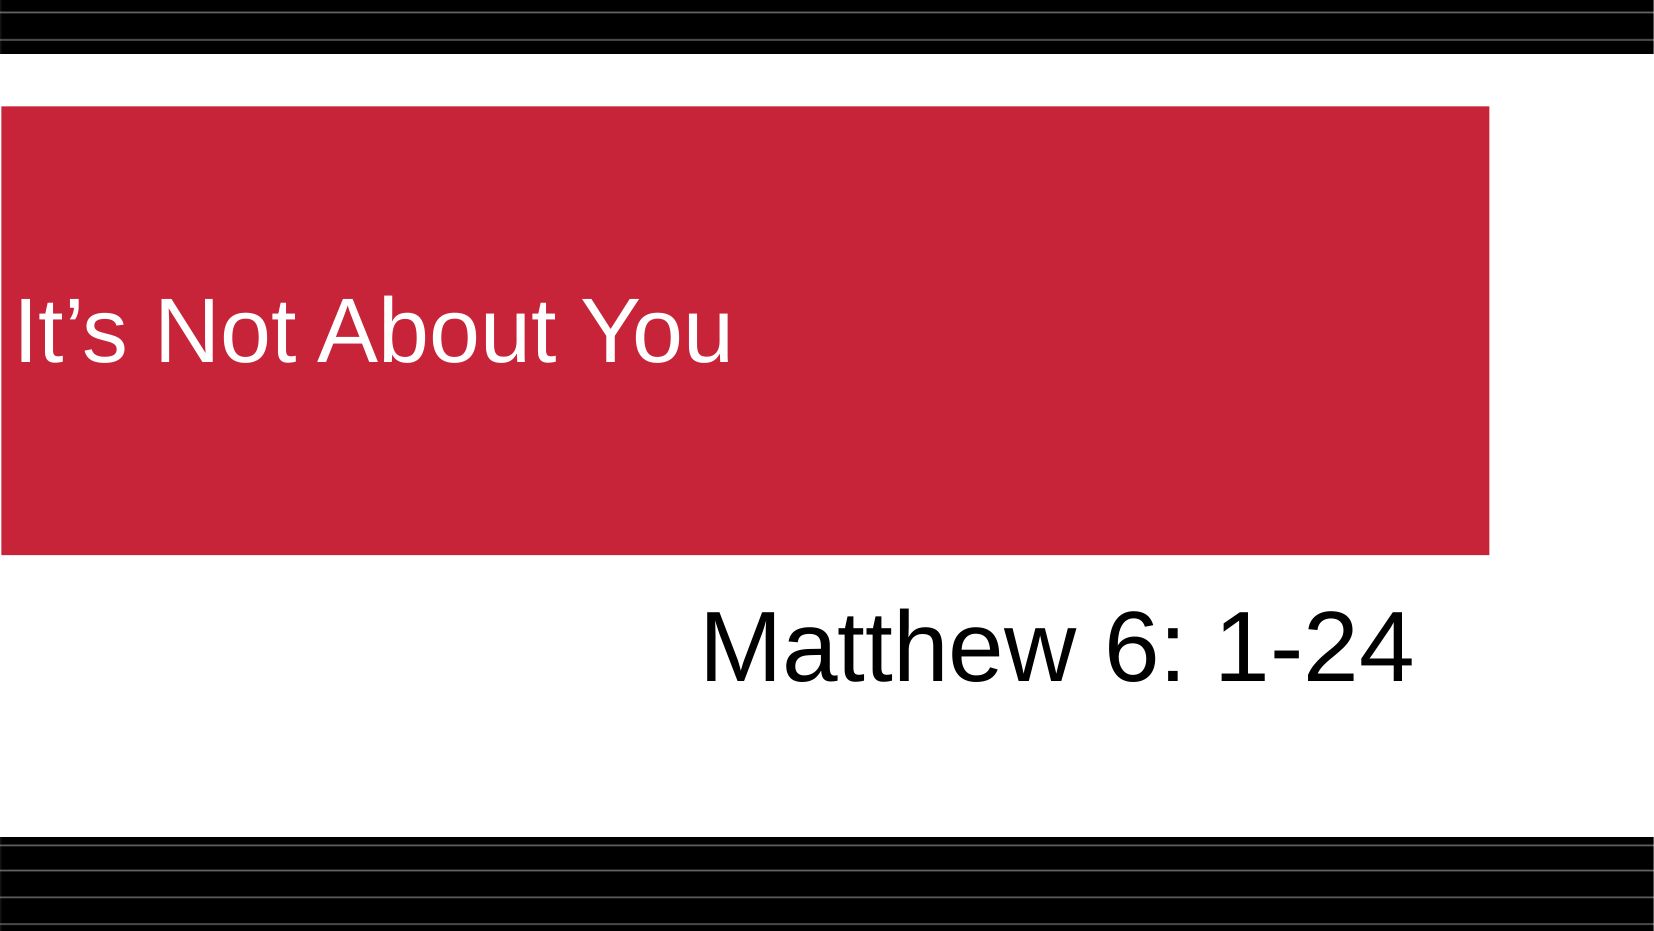

# It’s Not About You
Matthew 6: 1-24